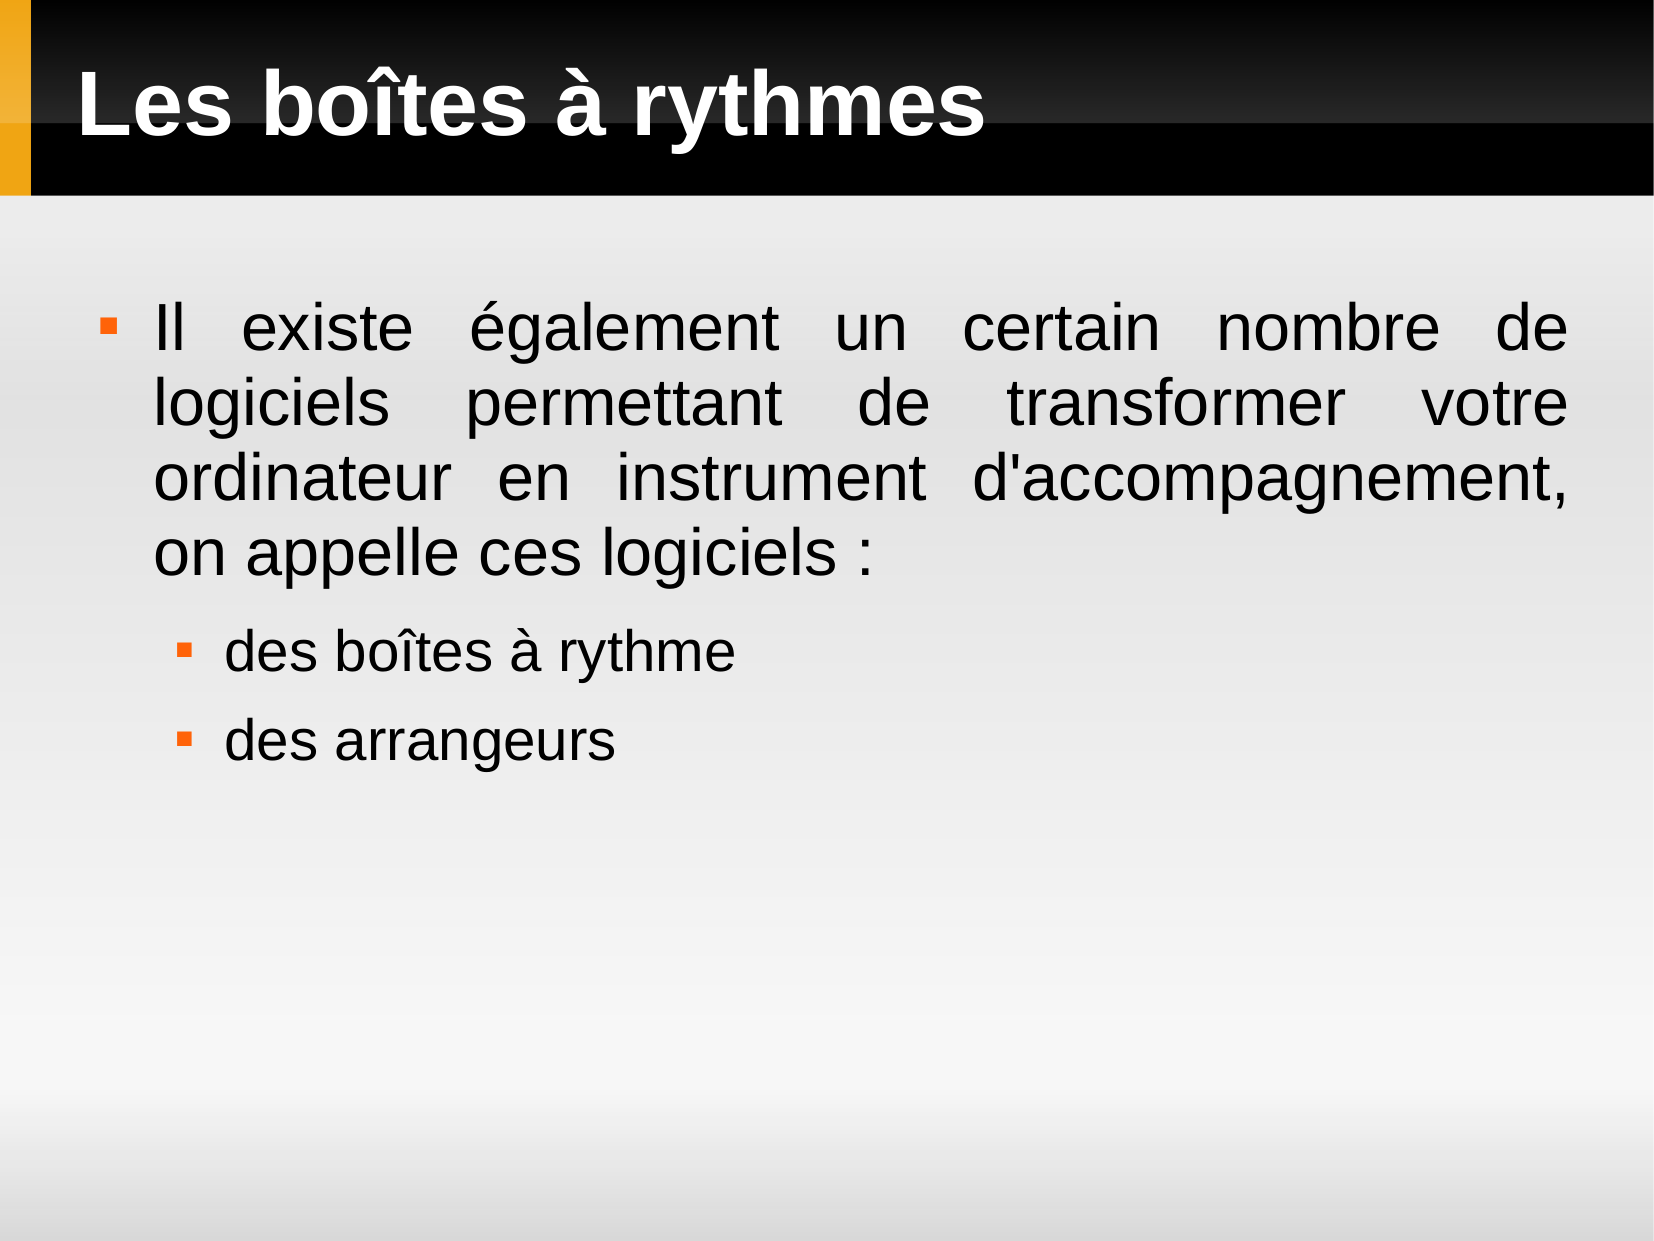

# Les boîtes à rythmes
Il existe également un certain nombre de logiciels permettant de transformer votre ordinateur en instrument d'accompagnement, on appelle ces logiciels :
des boîtes à rythme
des arrangeurs